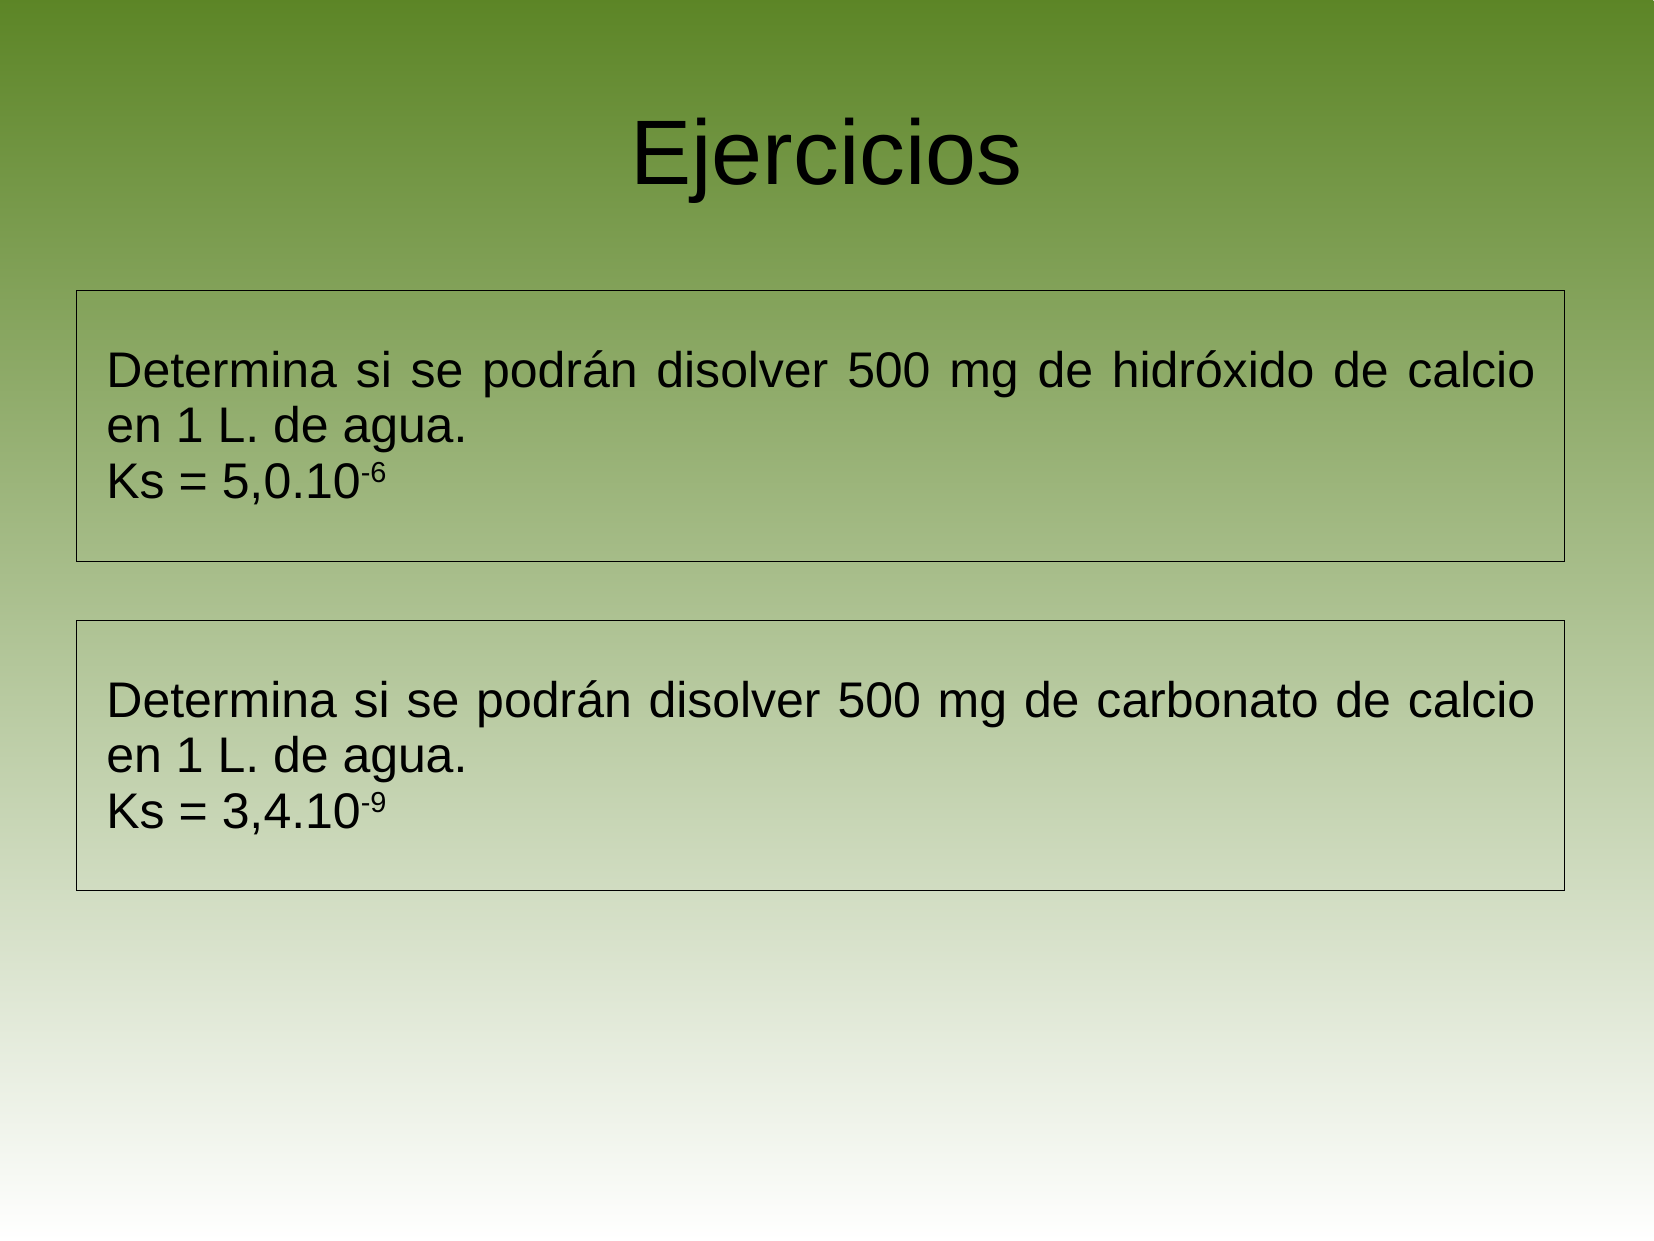

# Ejercicios
Determina si se podrán disolver 500 mg de hidróxido de calcio en 1 L. de agua.
Ks = 5,0.10-6
Determina si se podrán disolver 500 mg de carbonato de calcio en 1 L. de agua.
Ks = 3,4.10-9